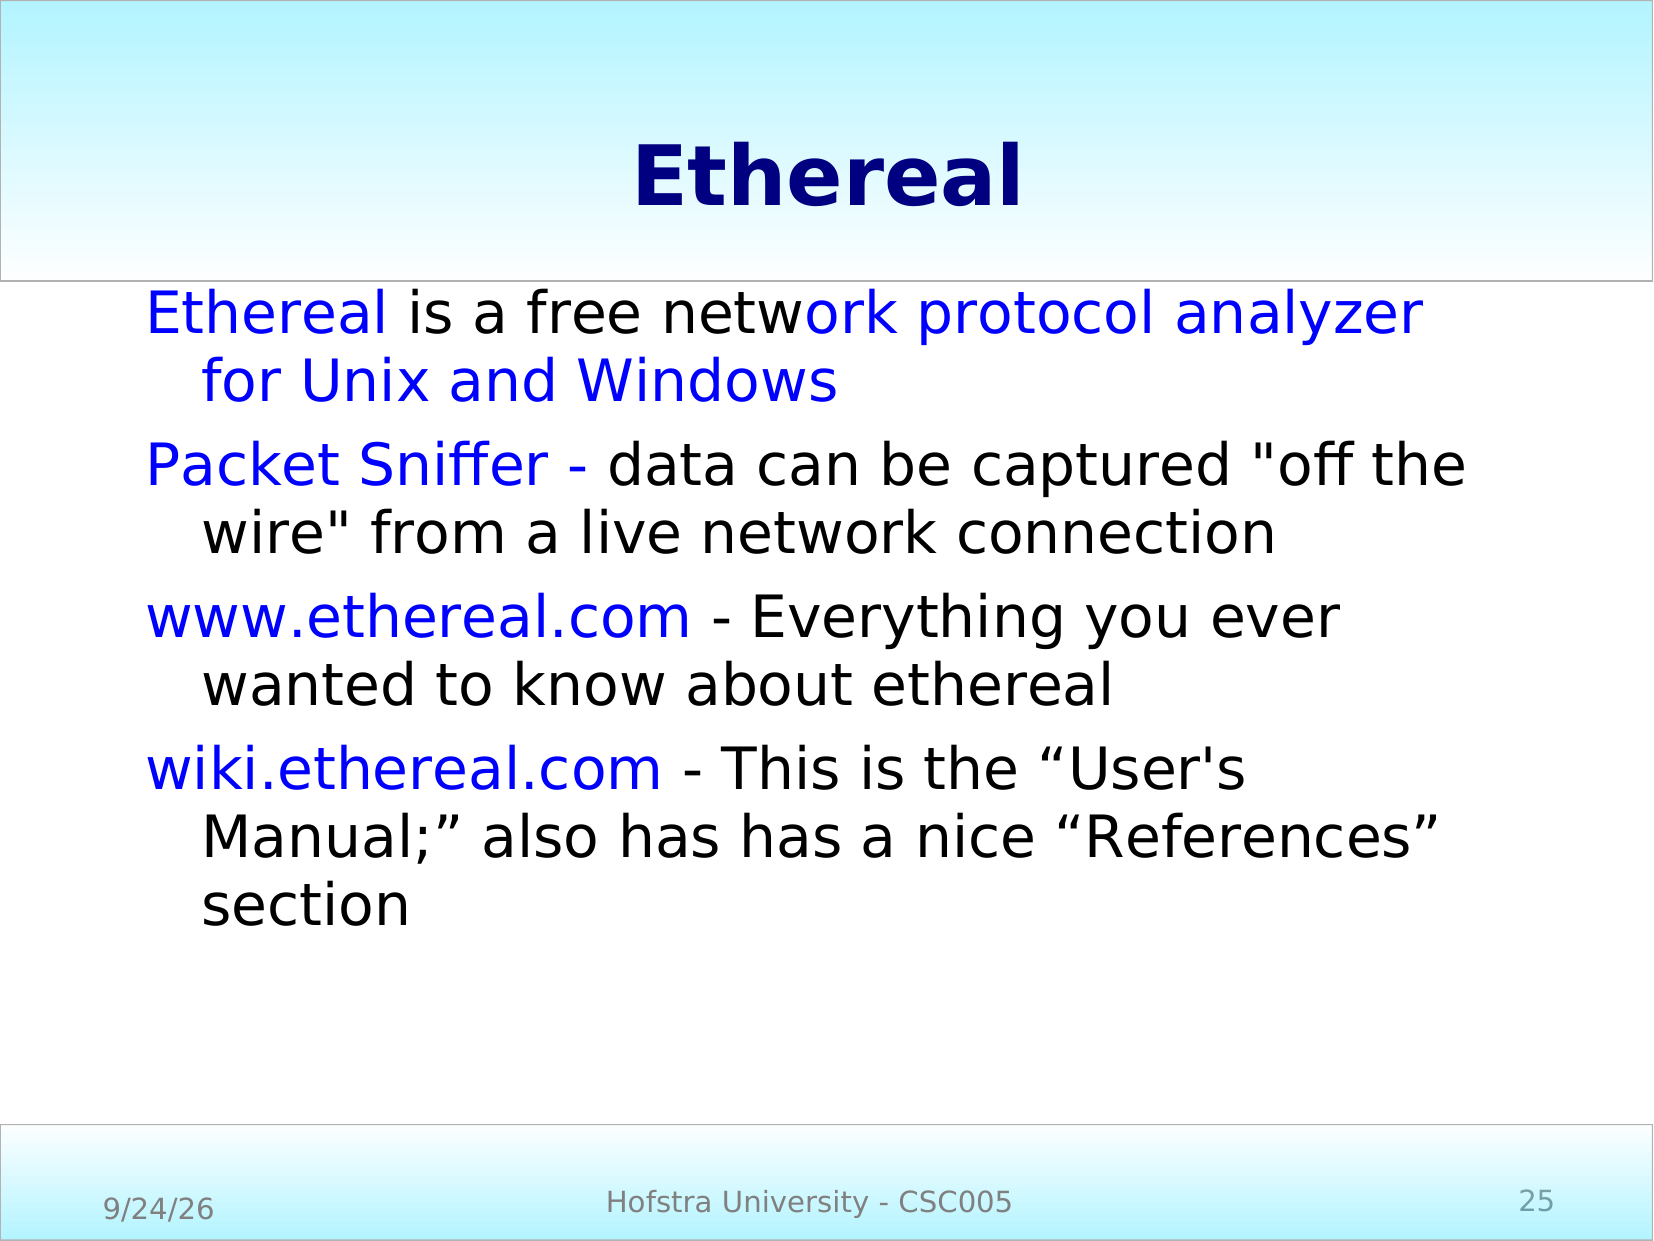

# Ethereal
Ethereal is a free network protocol analyzer for Unix and Windows
Packet Sniffer - data can be captured "off the wire" from a live network connection
www.ethereal.com - Everything you ever wanted to know about ethereal
wiki.ethereal.com - This is the “User's Manual;” also has has a nice “References” section
25
Hofstra University - CSC005